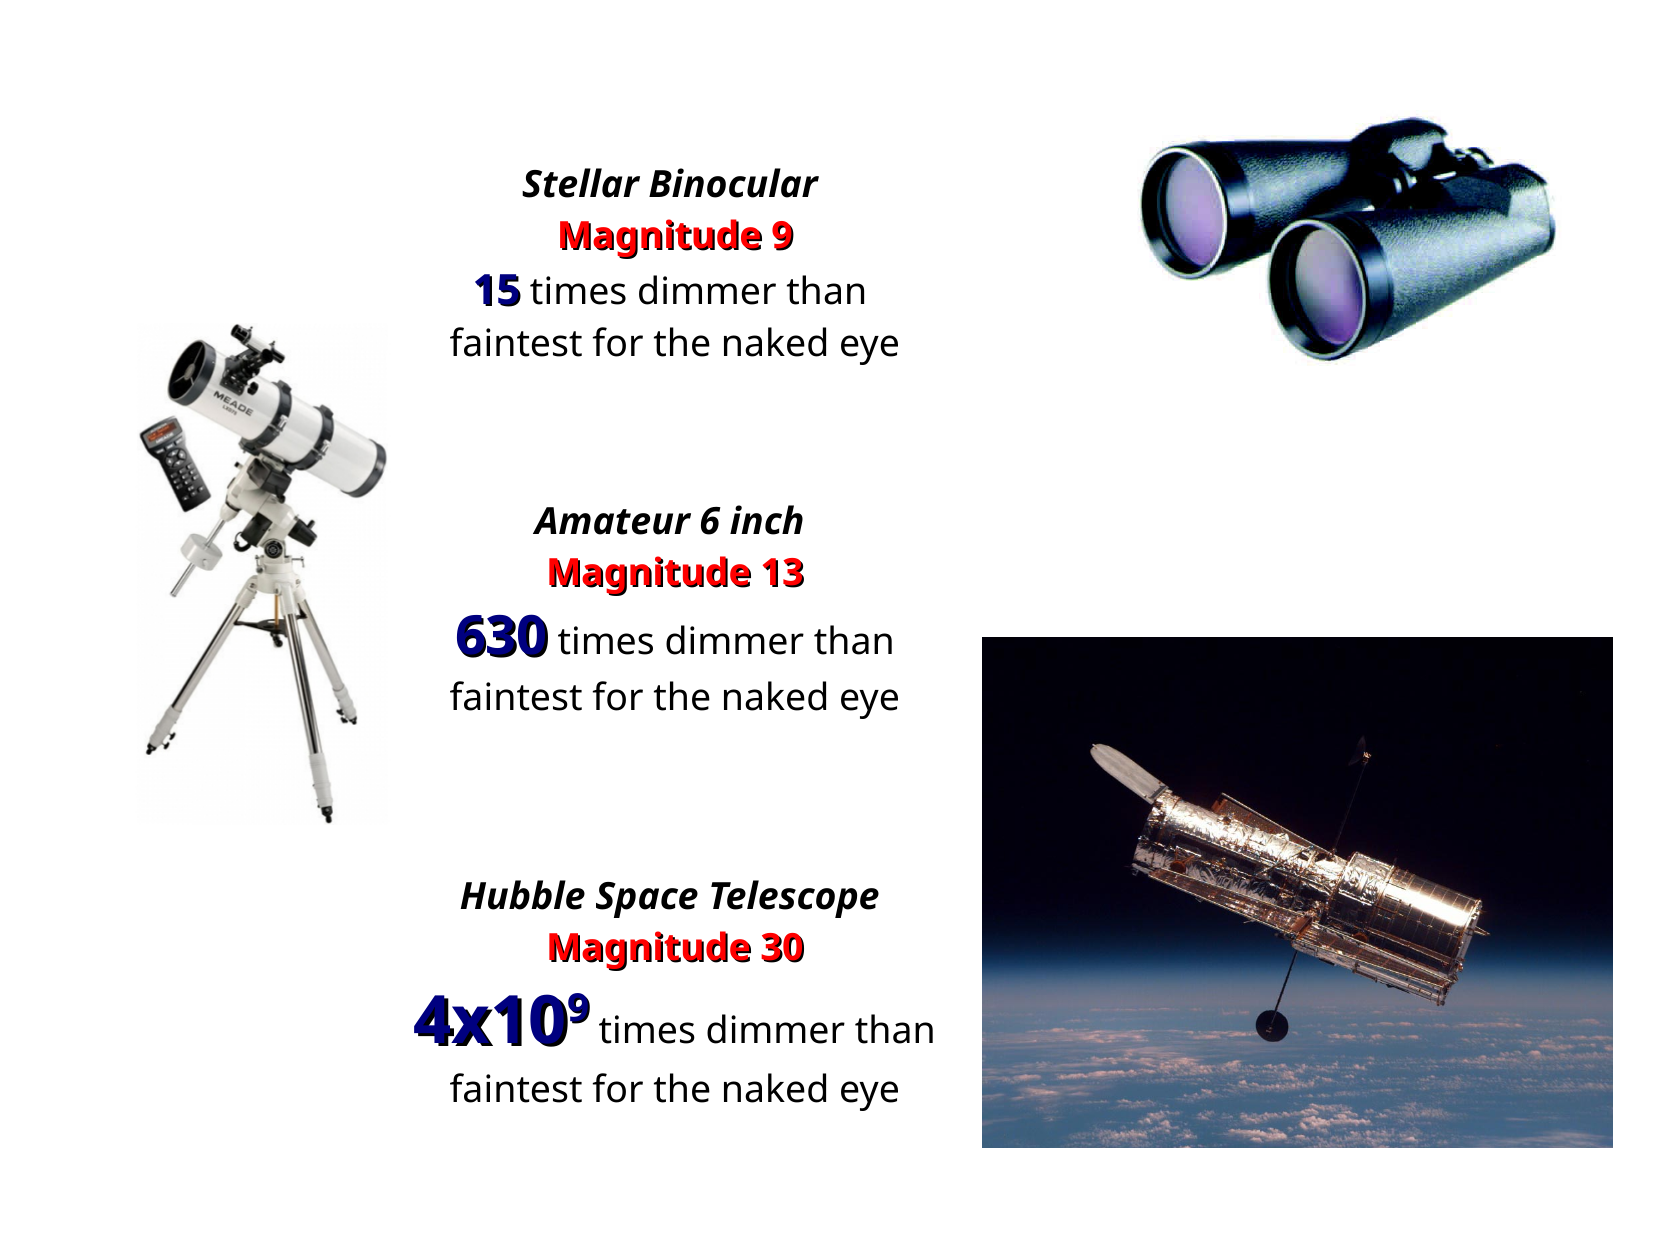

Stellar Binocular
Magnitude 9
15 times dimmer than
faintest for the naked eye
Amateur 6 inch
Magnitude 13
630 times dimmer than faintest for the naked eye
Hubble Space Telescope
Magnitude 30
4x109 times dimmer than faintest for the naked eye